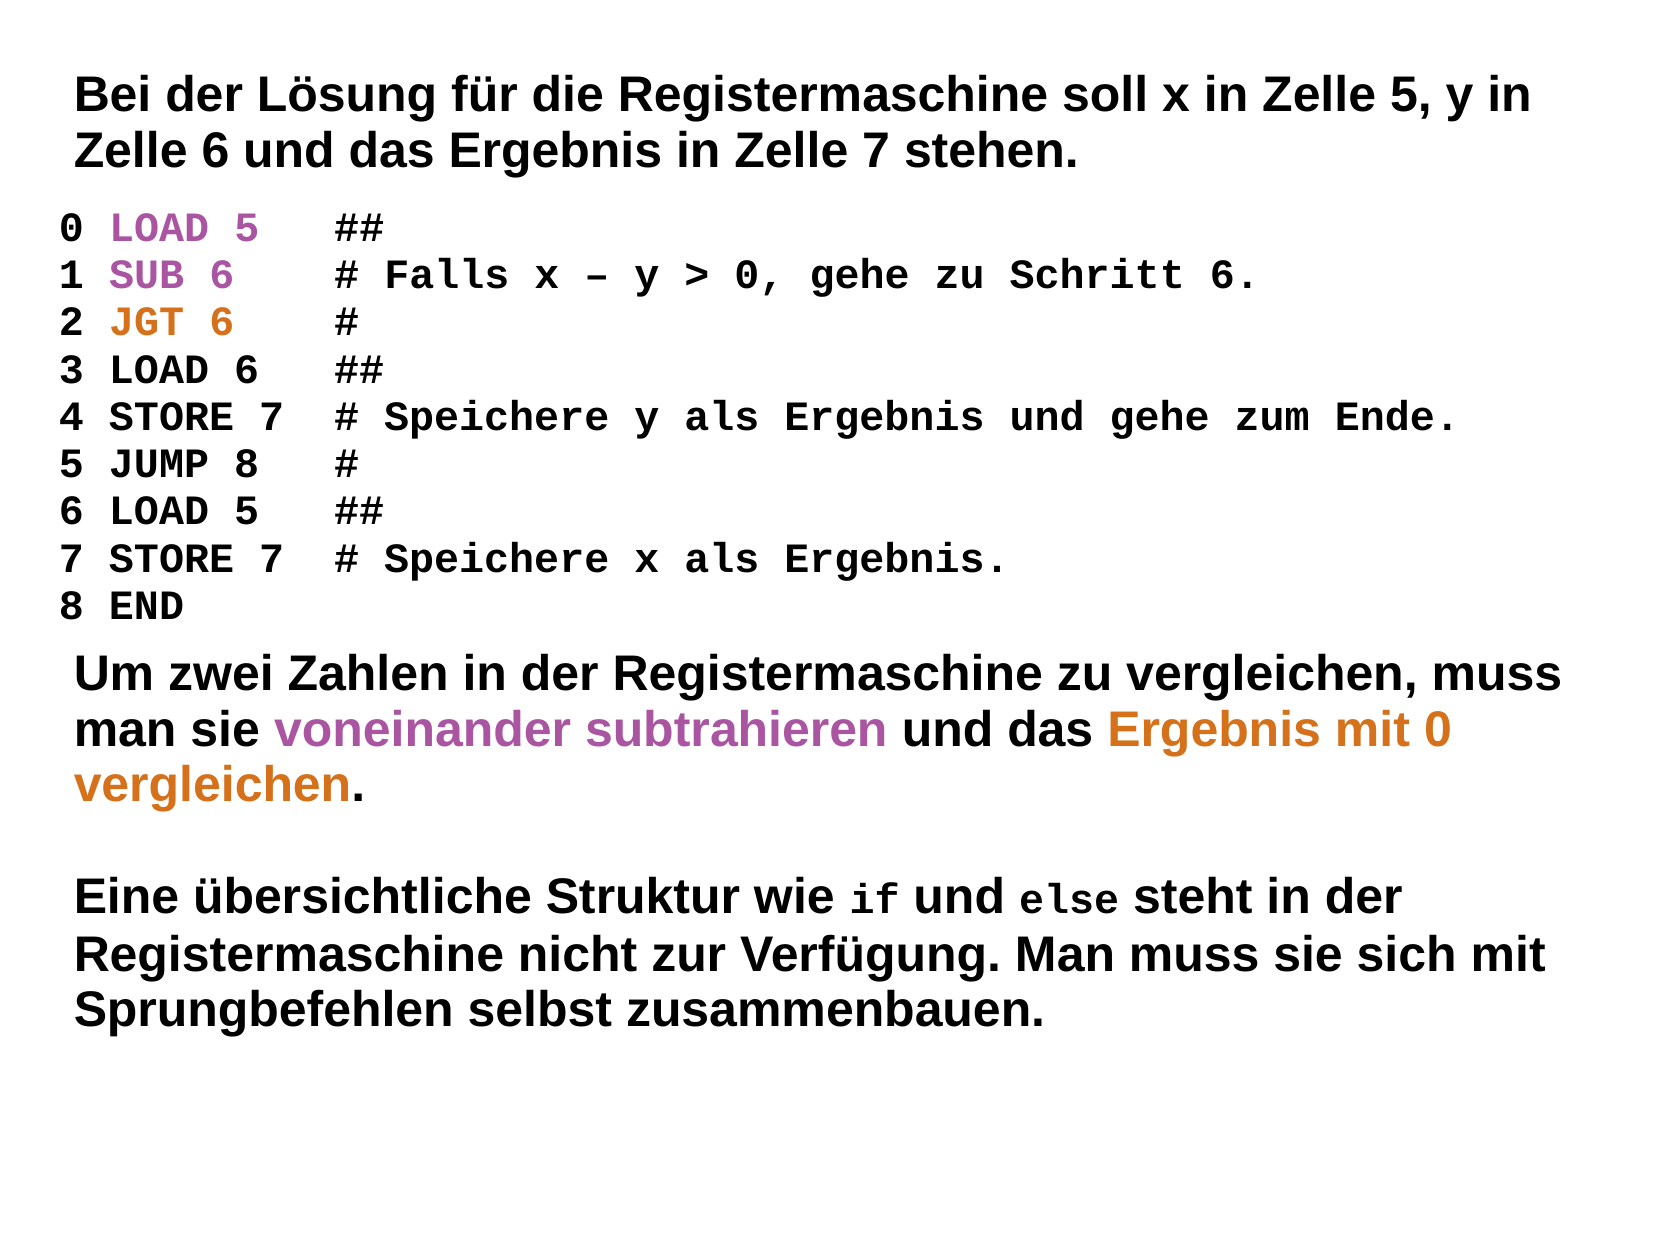

Bei der Lösung für die Registermaschine soll x in Zelle 5, y in Zelle 6 und das Ergebnis in Zelle 7 stehen.
# 0 LOAD 5 ## 1 SUB 6 # Falls x – y > 0, gehe zu Schritt 6. 2 JGT 6 # 3 LOAD 6 ## 4 STORE 7 # Speichere y als Ergebnis und gehe zum Ende. 5 JUMP 8 # 6 LOAD 5 ## 7 STORE 7 # Speichere x als Ergebnis. 8 END
Um zwei Zahlen in der Registermaschine zu vergleichen, muss man sie voneinander subtrahieren und das Ergebnis mit 0 vergleichen.
Eine übersichtliche Struktur wie if und else steht in der Registermaschine nicht zur Verfügung. Man muss sie sich mit Sprungbefehlen selbst zusammenbauen.